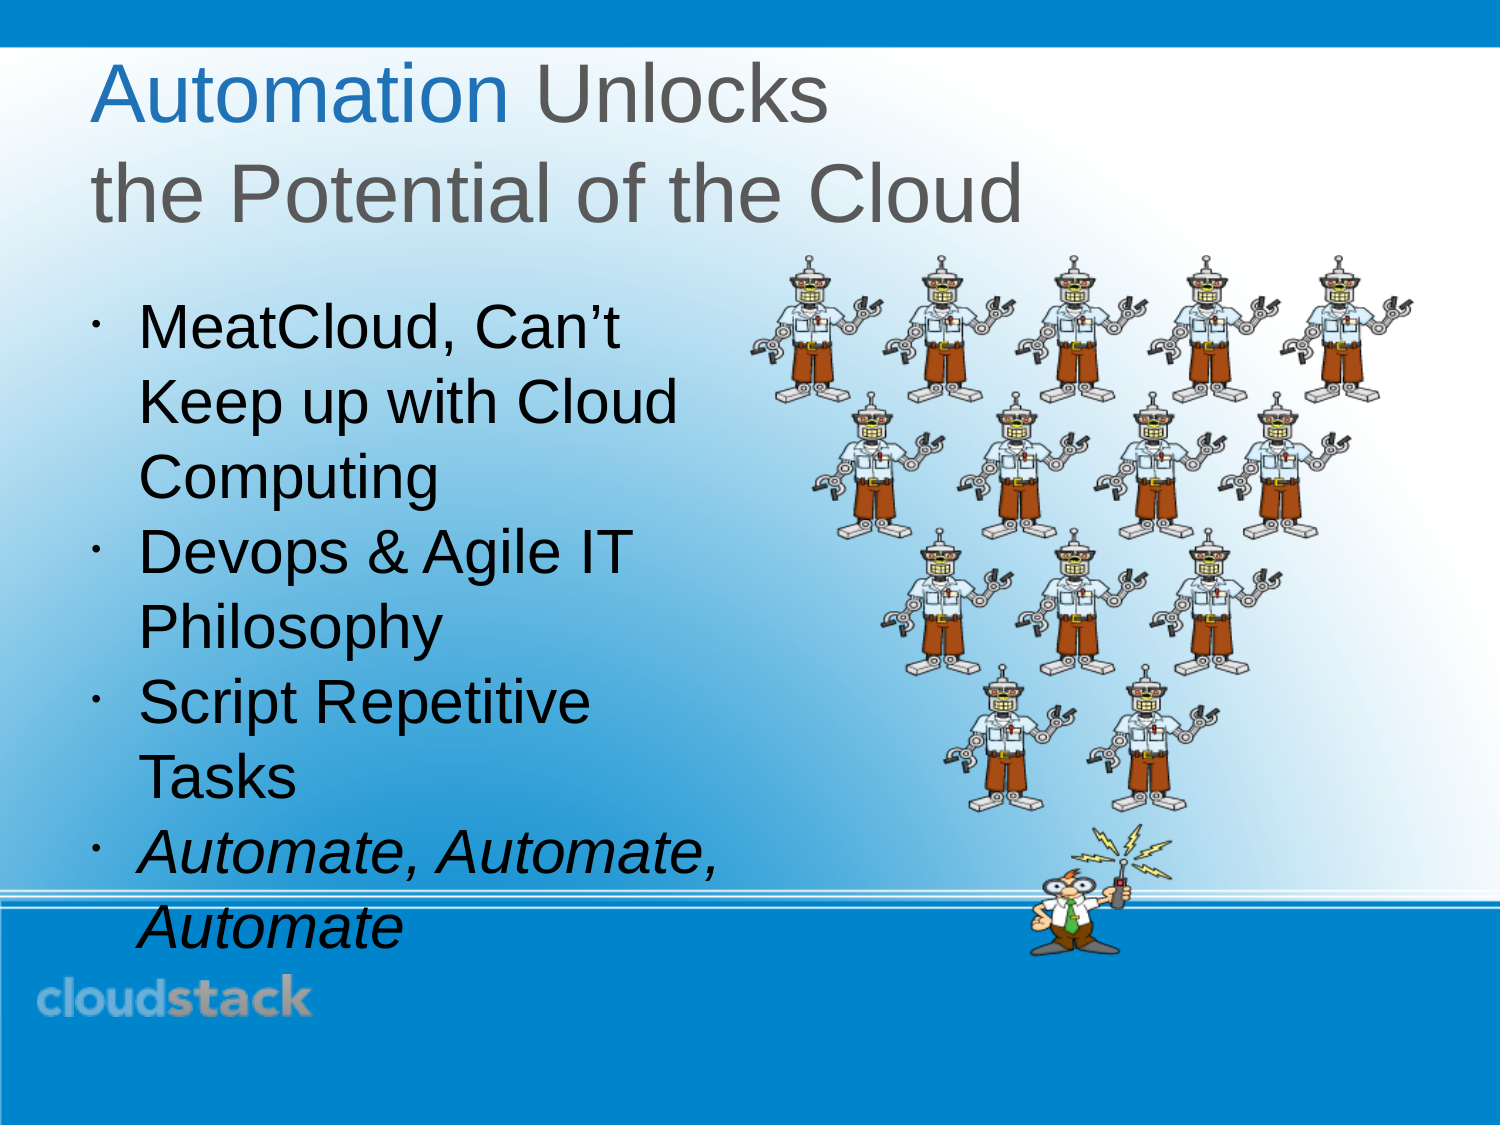

# Automation Unlocks the Potential of the Cloud
MeatCloud, Can’t Keep up with Cloud Computing
Devops & Agile IT Philosophy
Script Repetitive Tasks
Automate, Automate, Automate